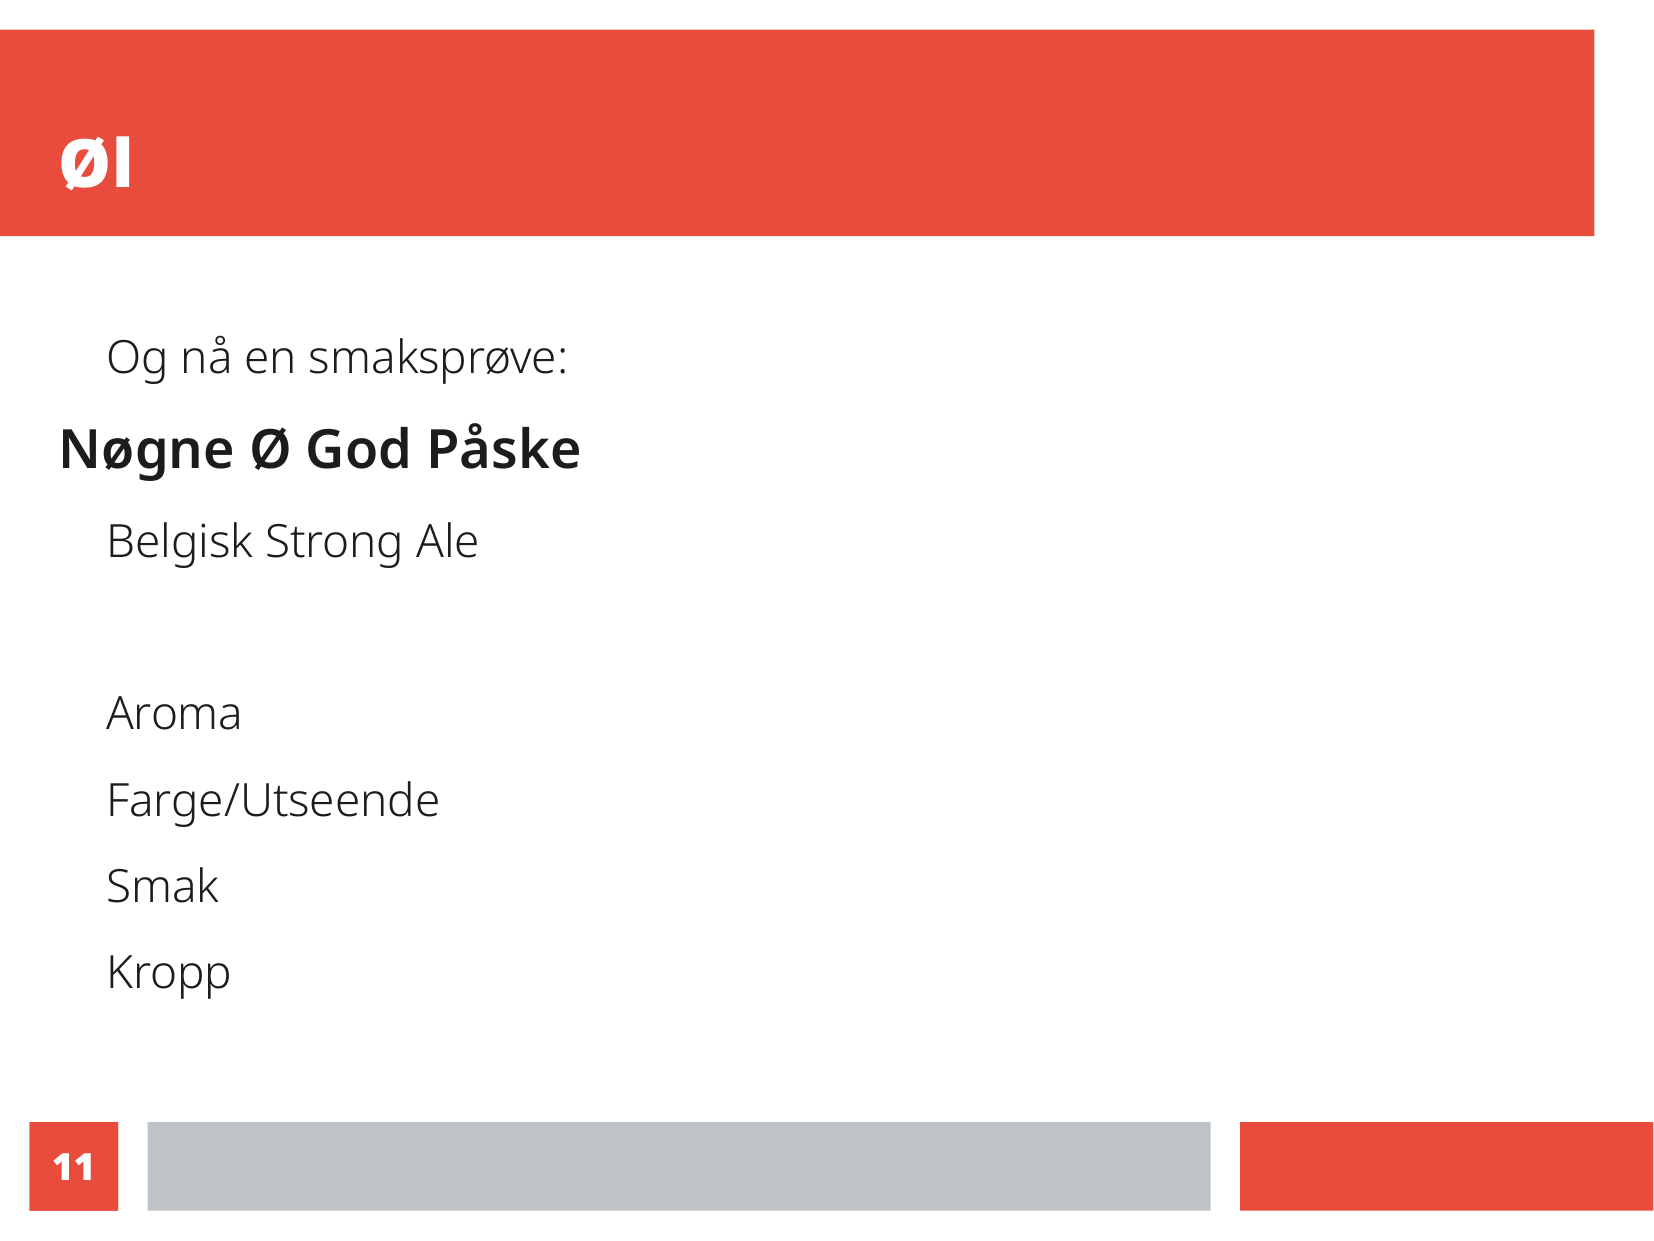

# Øl
Og nå en smaksprøve:
Nøgne Ø God Påske
Belgisk Strong Ale
Aroma
Farge/Utseende
Smak
Kropp
11